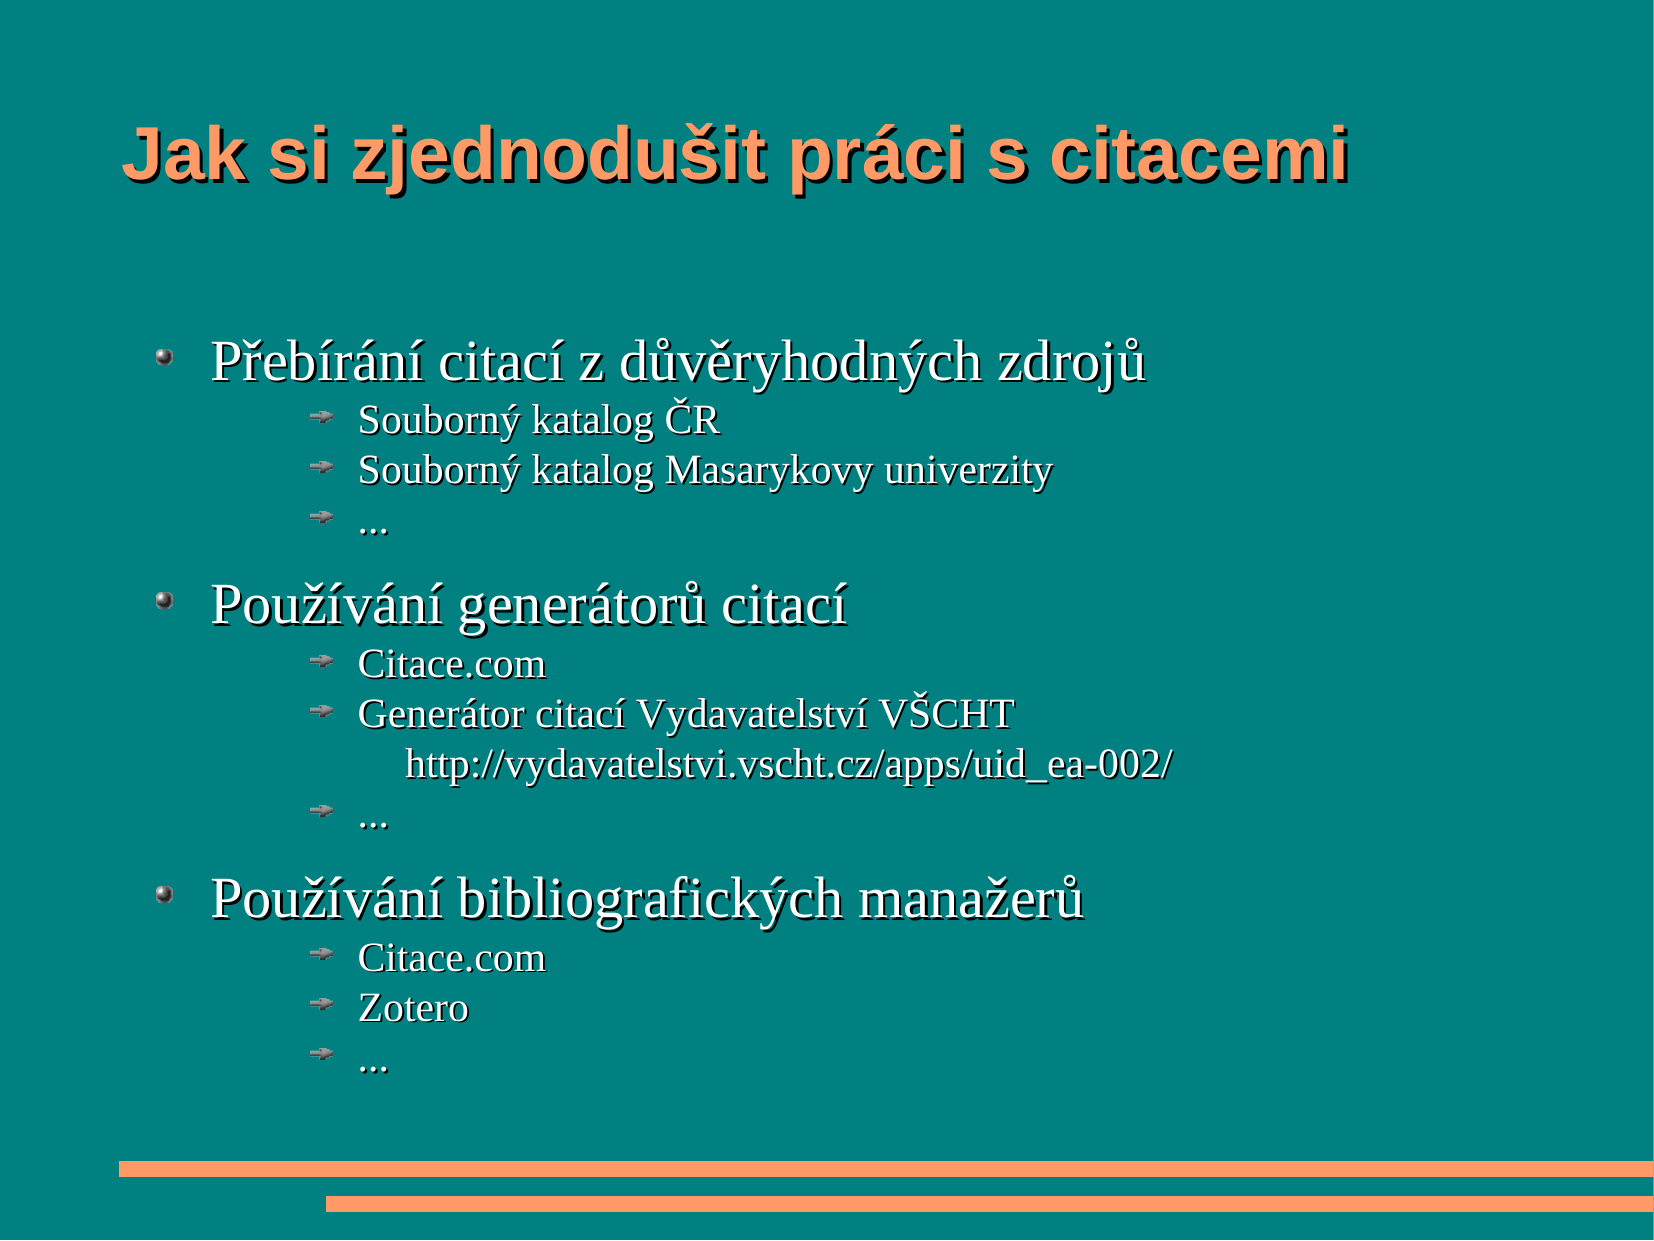

# Jak si zjednodušit práci s citacemi
Přebírání citací z důvěryhodných zdrojů
Souborný katalog ČR
Souborný katalog Masarykovy univerzity
...
Používání generátorů citací
Citace.com
Generátor citací Vydavatelství VŠCHT http://vydavatelstvi.vscht.cz/apps/uid_ea-002/
...
Používání bibliografických manažerů
Citace.com
Zotero
...